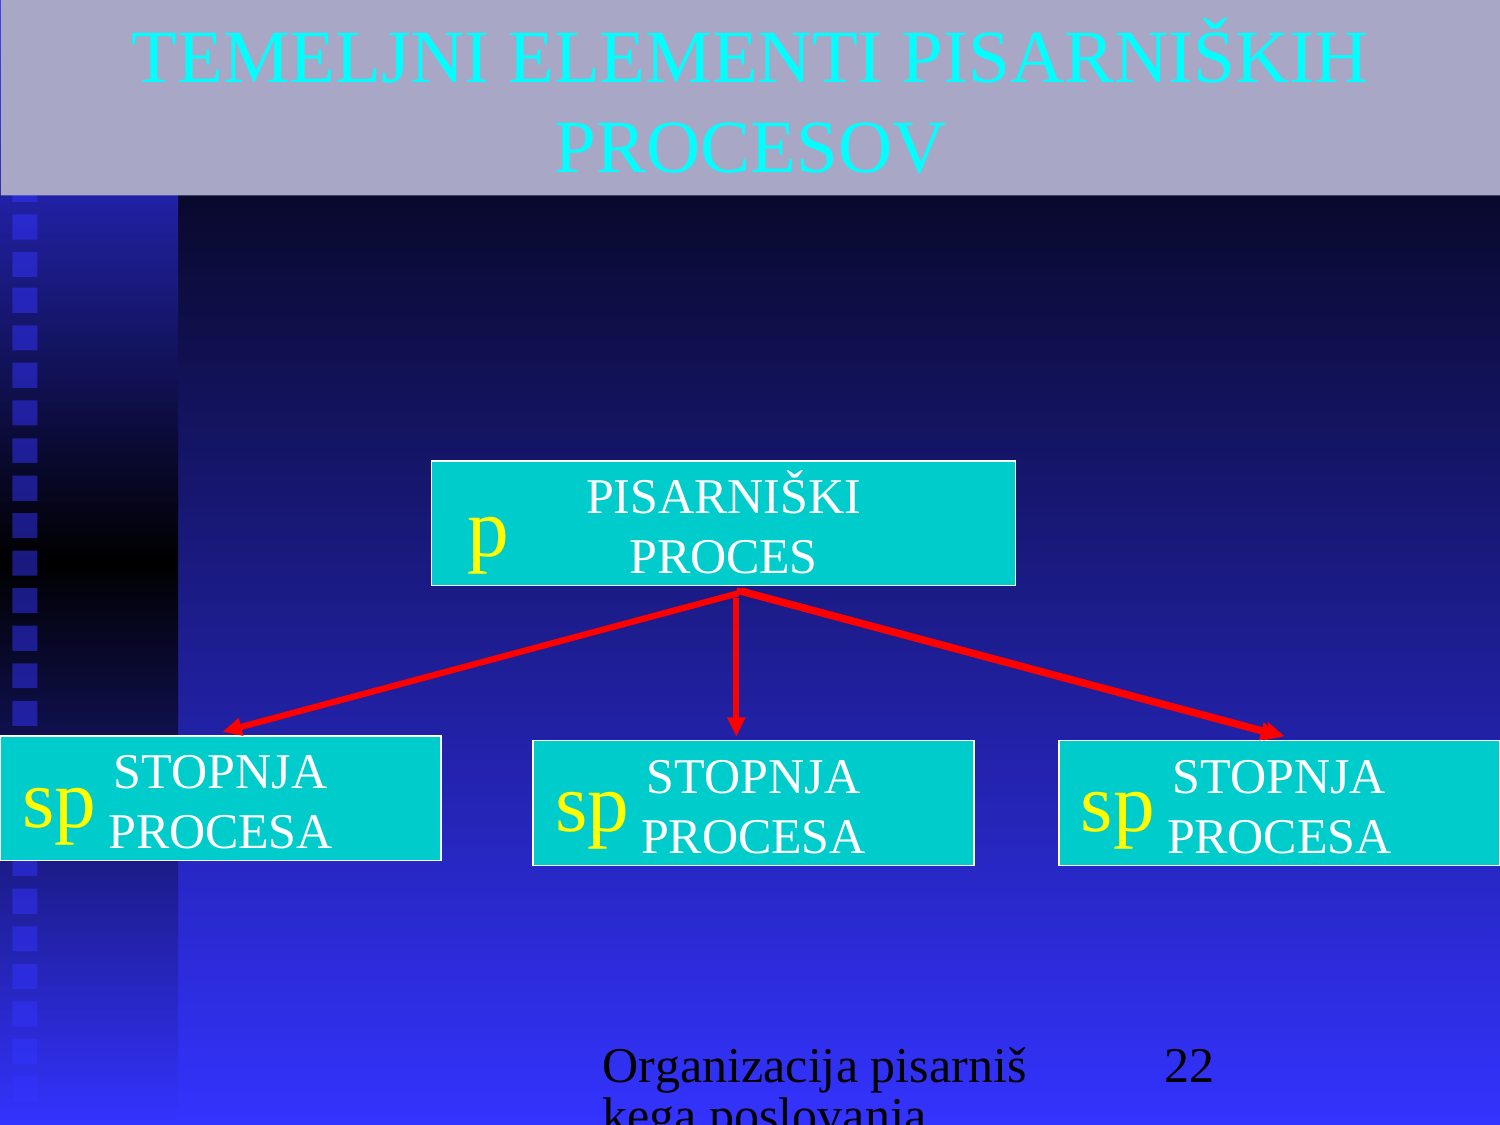

TEMELJNI ELEMENTI PISARNIŠKIH PROCESOV
PISARNIŠKI
PROCES
p
sp
STOPNJA
PROCESA
sp
STOPNJA
PROCESA
sp
STOPNJA
PROCESA
Organizacija pisarniškega poslovanja
22